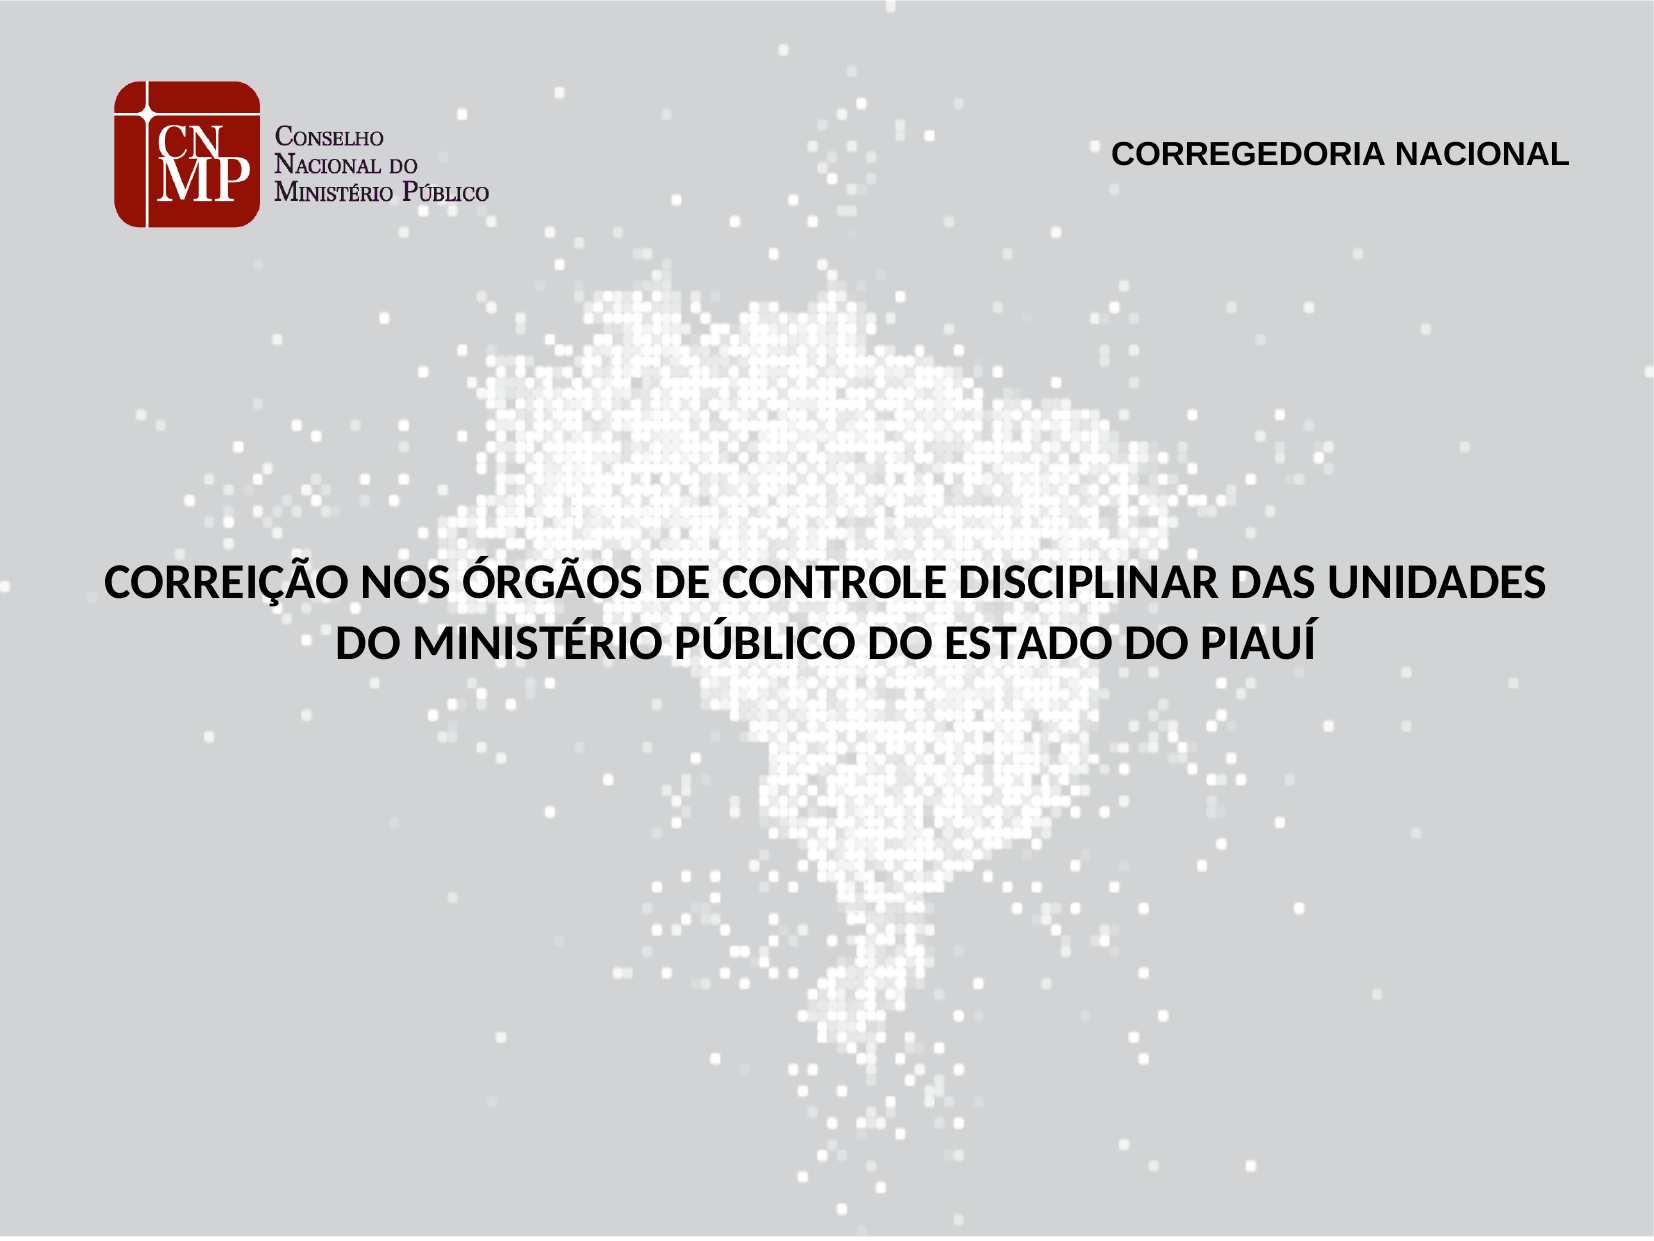

# CORREGEDORIA NACIONAL
CORREIÇÃO NOS ÓRGÃOS DE CONTROLE DISCIPLINAR DAS UNIDADES DO MINISTÉRIO PÚBLICO DO ESTADO DO PIAUÍ